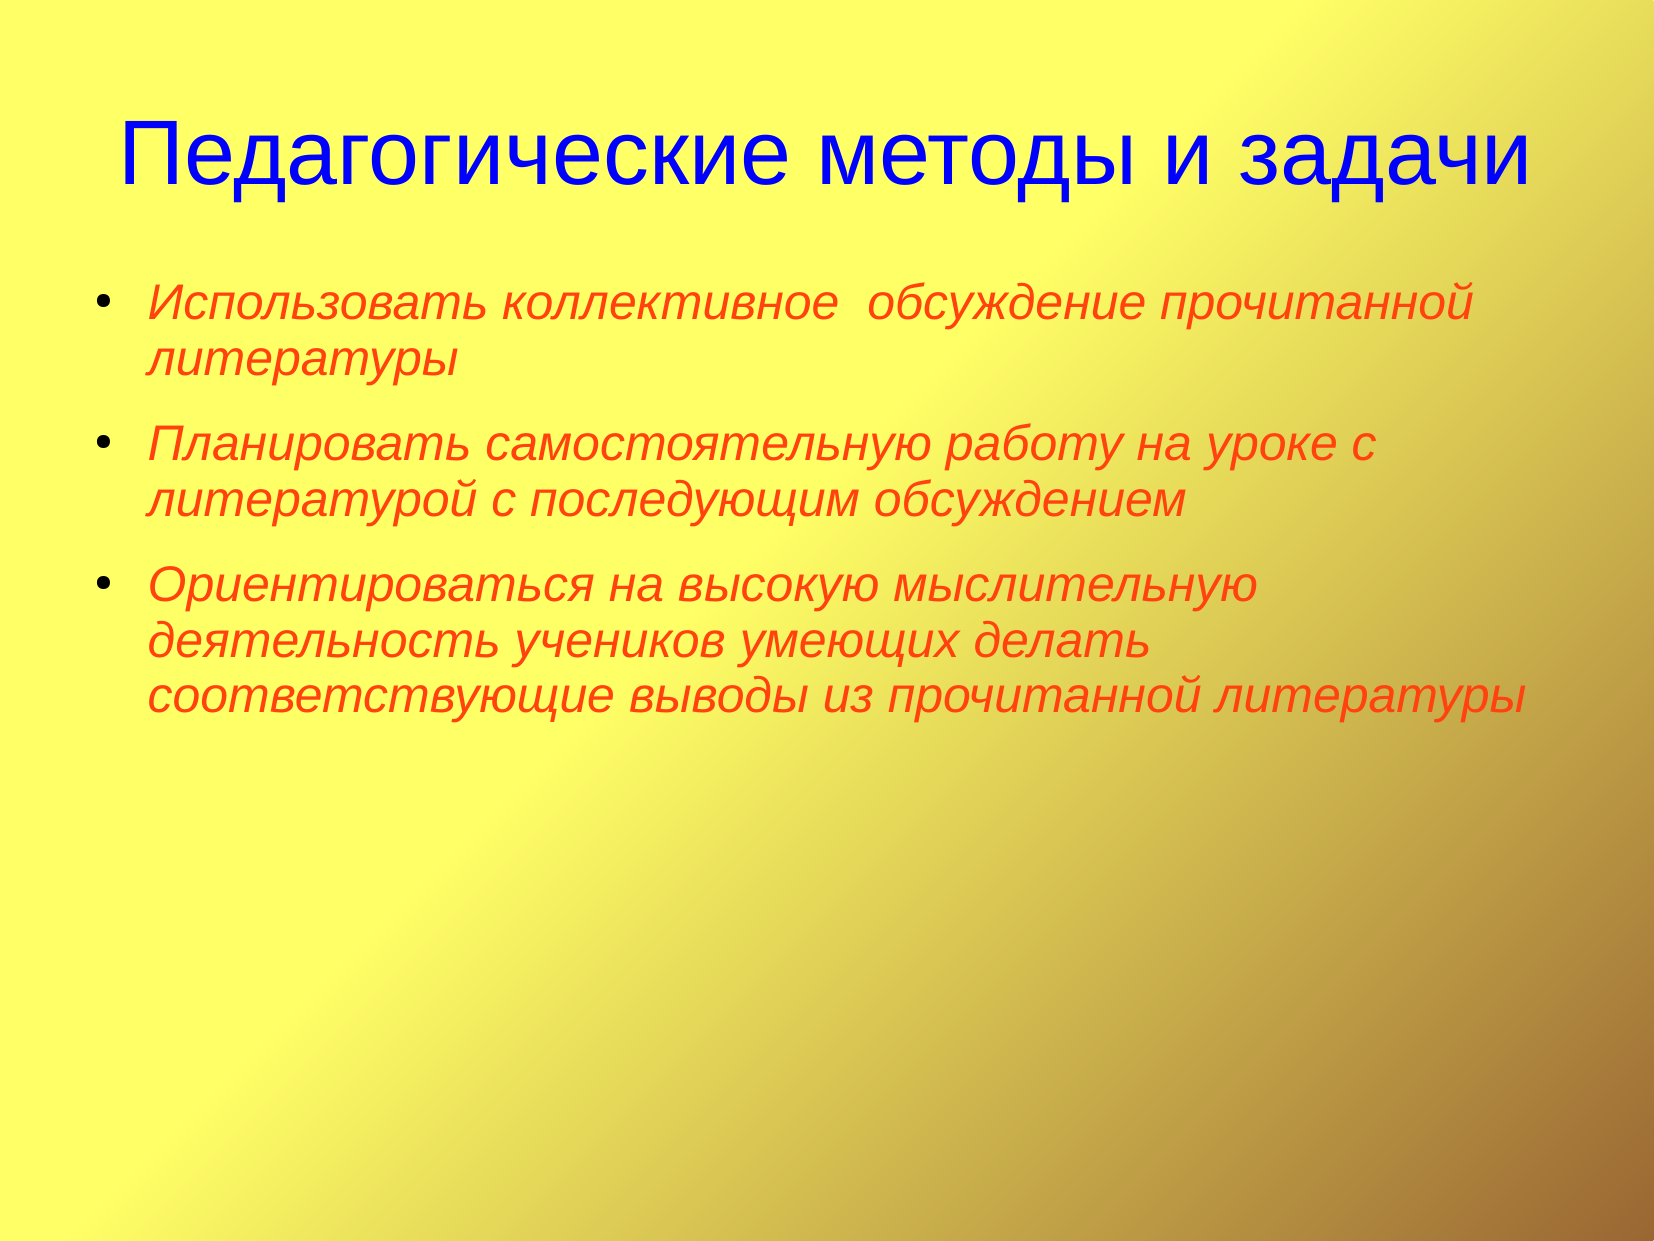

# Педагогические методы и задачи
Использовать коллективное обсуждение прочитанной литературы
Планировать самостоятельную работу на уроке с литературой с последующим обсуждением
Ориентироваться на высокую мыслительную деятельность учеников умеющих делать соответствующие выводы из прочитанной литературы